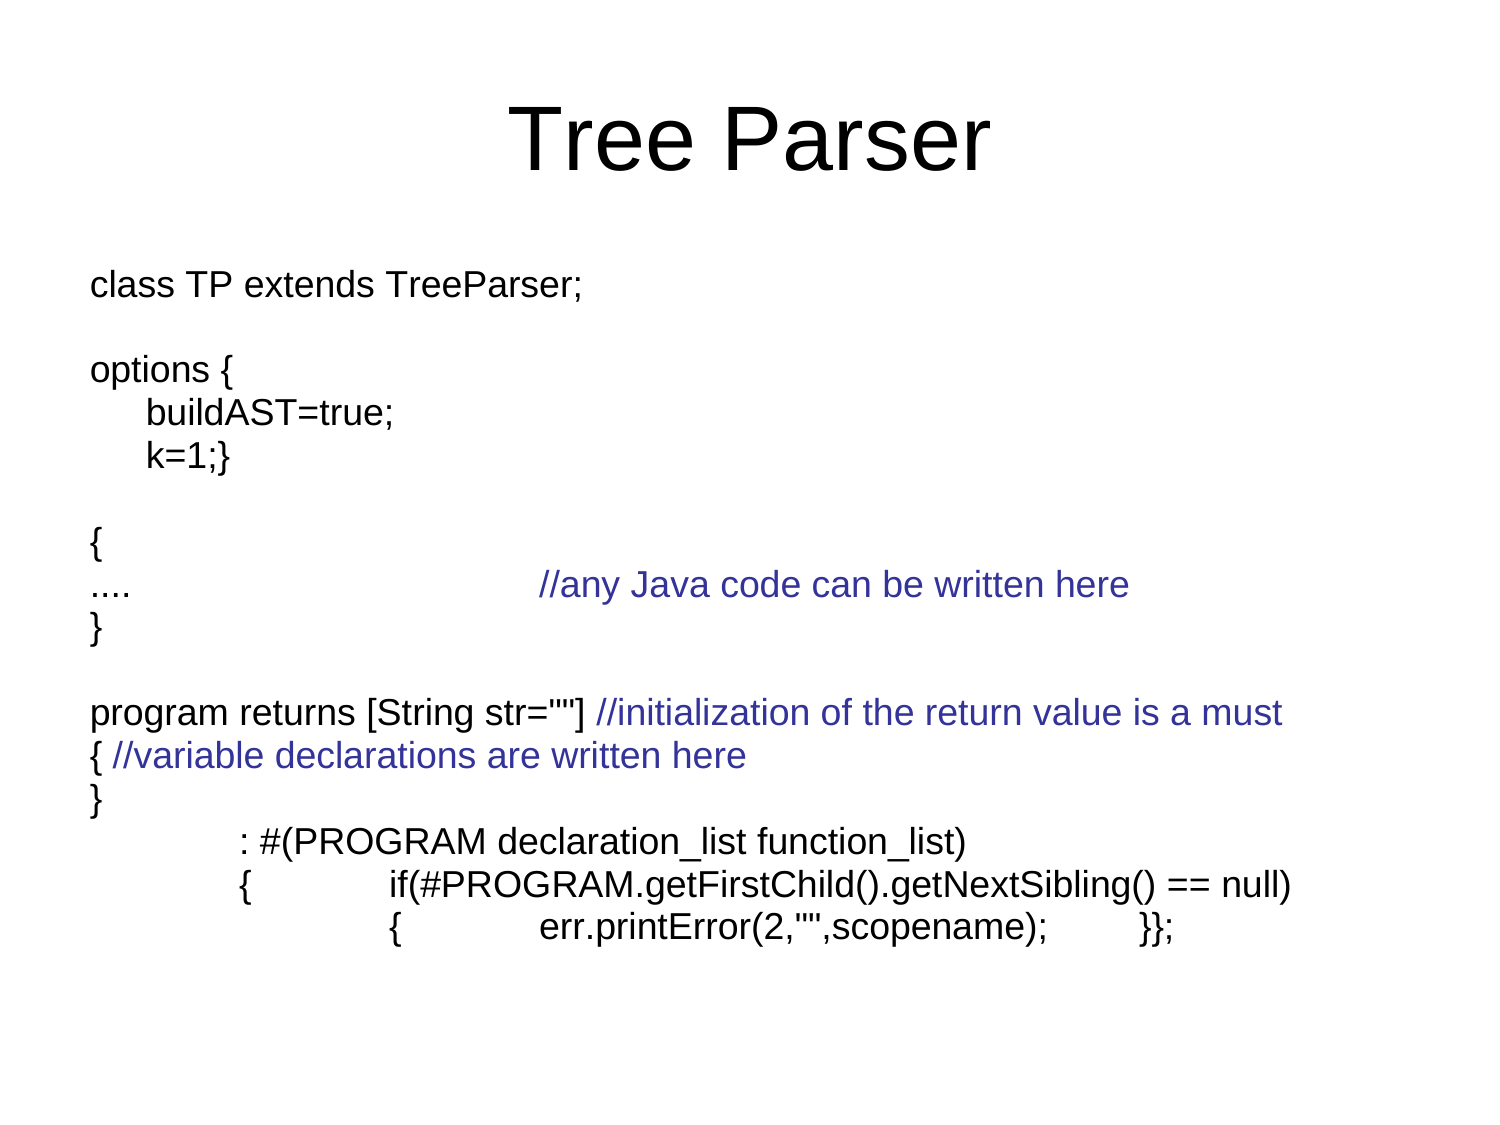

# Tree Parser
class TP extends TreeParser;
options {
 	buildAST=true;
	k=1;}
{
....				//any Java code can be written here
}
program returns [String str=""] //initialization of the return value is a must
{ //variable declarations are written here
}
		: #(PROGRAM declaration_list function_list)
		{	if(#PROGRAM.getFirstChild().getNextSibling() == null)
			{	err.printError(2,"",scopename);	}};